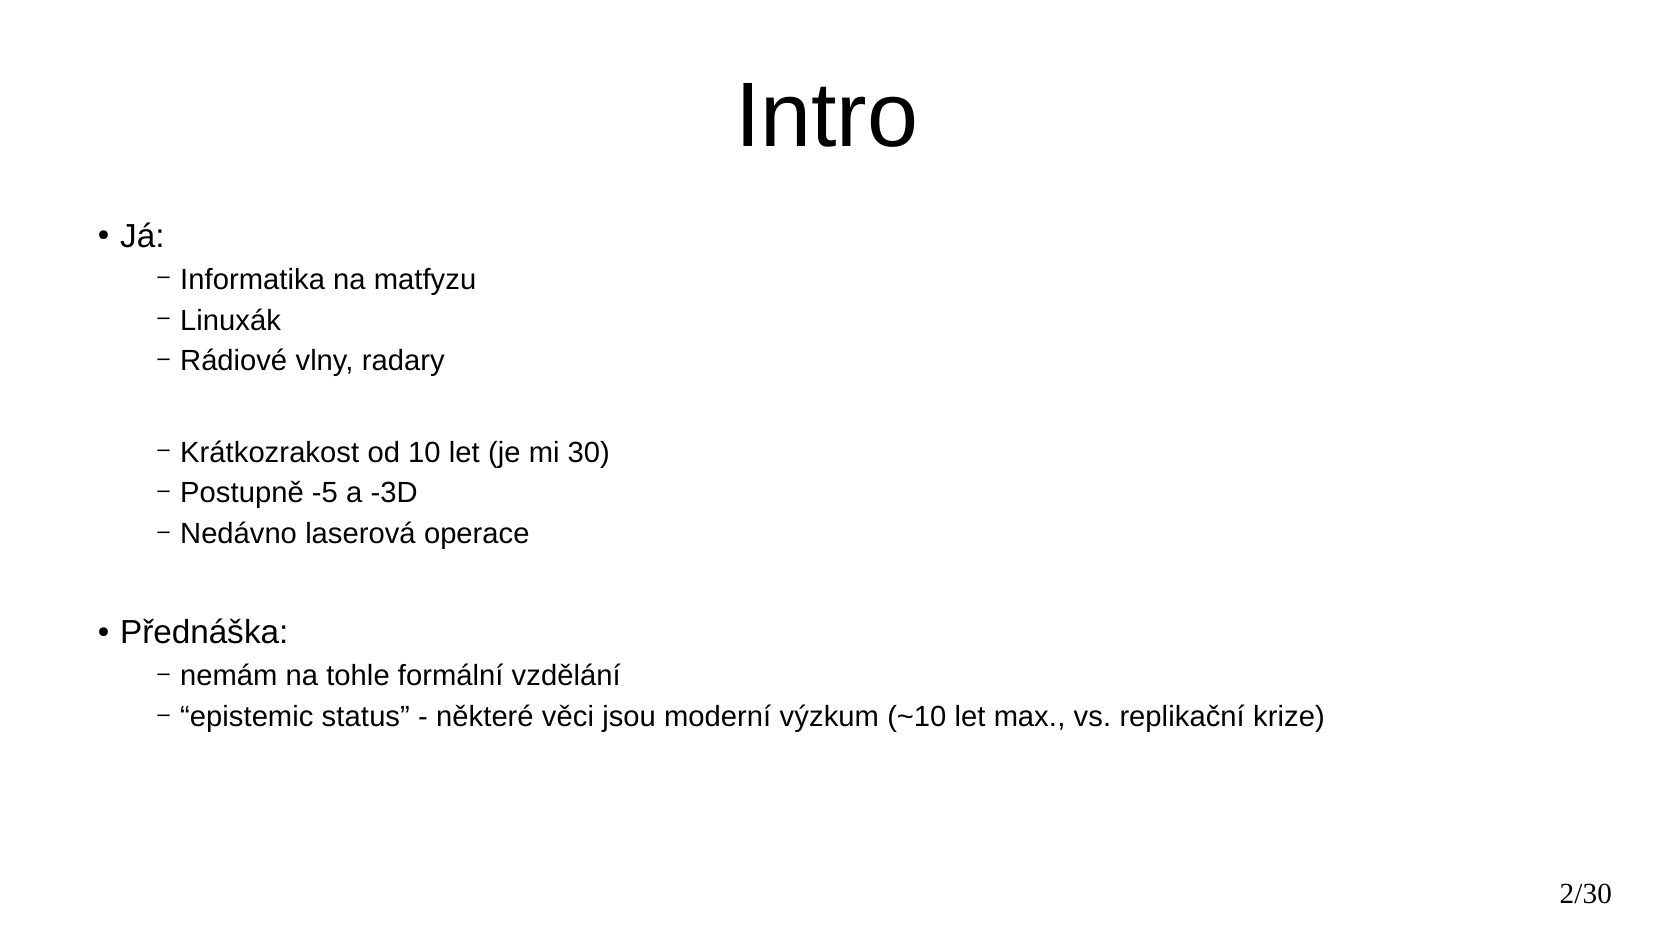

# Intro
Já:
Informatika na matfyzu
Linuxák
Rádiové vlny, radary
Krátkozrakost od 10 let (je mi 30)
Postupně -5 a -3D
Nedávno laserová operace
Přednáška:
nemám na tohle formální vzdělání
“epistemic status” - některé věci jsou moderní výzkum (~10 let max., vs. replikační krize)
2